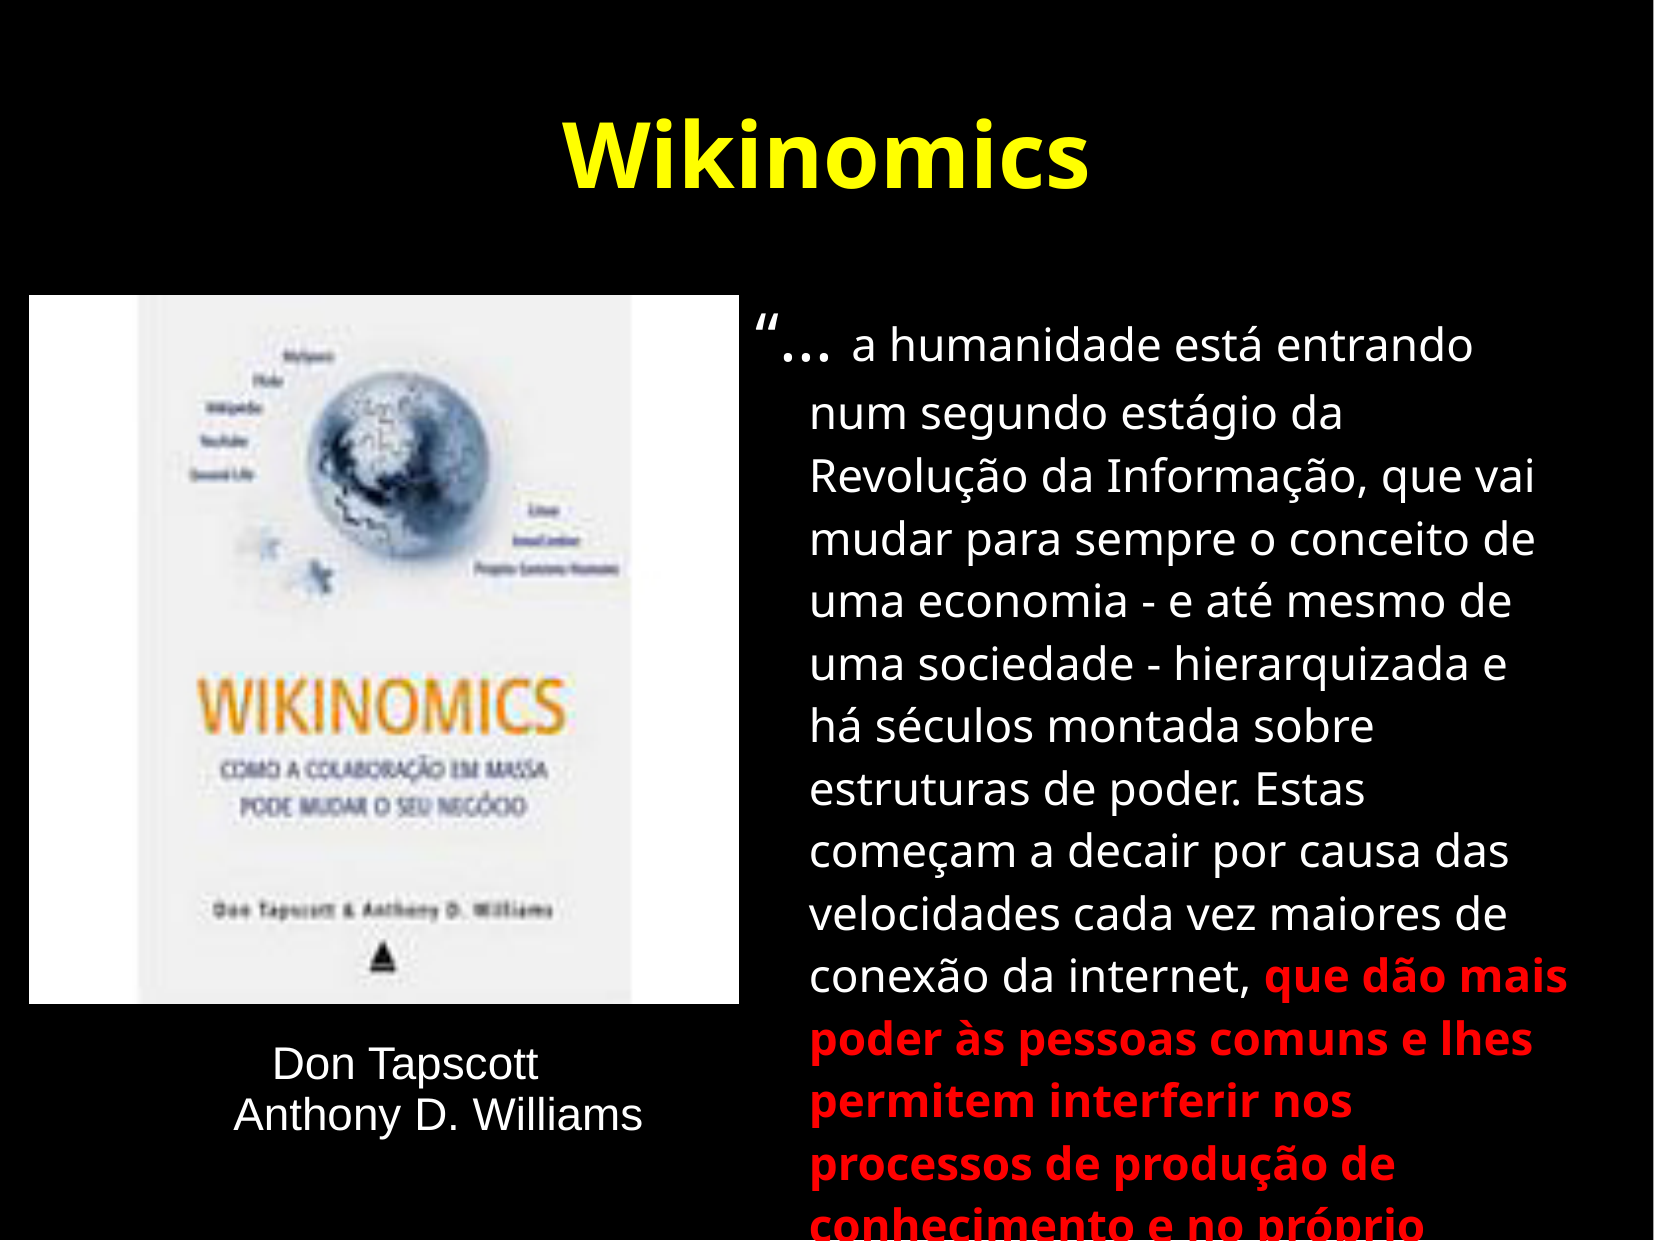

# Wikinomics
“... a humanidade está entrando num segundo estágio da Revolução da Informação, que vai mudar para sempre o conceito de uma economia - e até mesmo de uma sociedade - hierarquizada e há séculos montada sobre estruturas de poder. Estas começam a decair por causa das velocidades cada vez maiores de conexão da internet, que dão mais poder às pessoas comuns e lhes permitem interferir nos processos de produção de conhecimento e no próprio consumo.
Don Tapscott
Anthony D. Williams